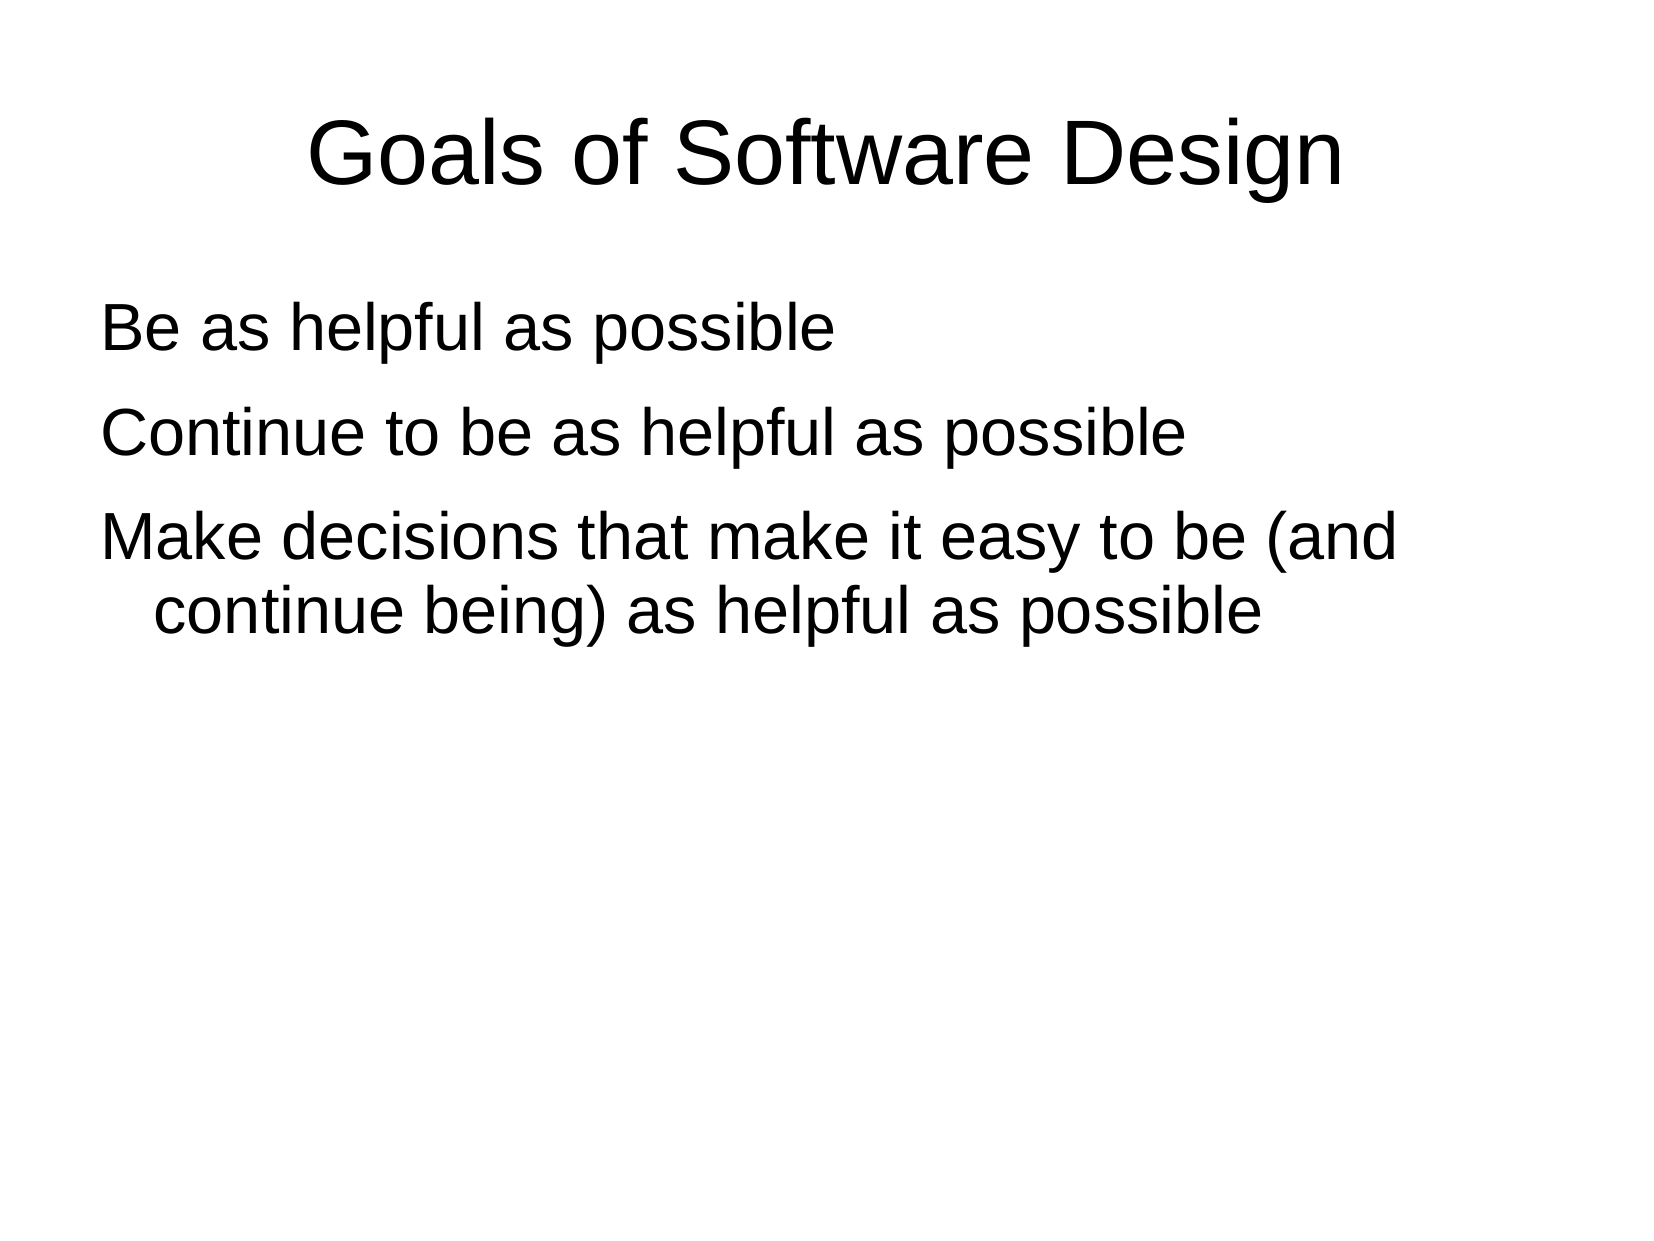

# Goals of Software Design
Be as helpful as possible
Continue to be as helpful as possible
Make decisions that make it easy to be (and continue being) as helpful as possible